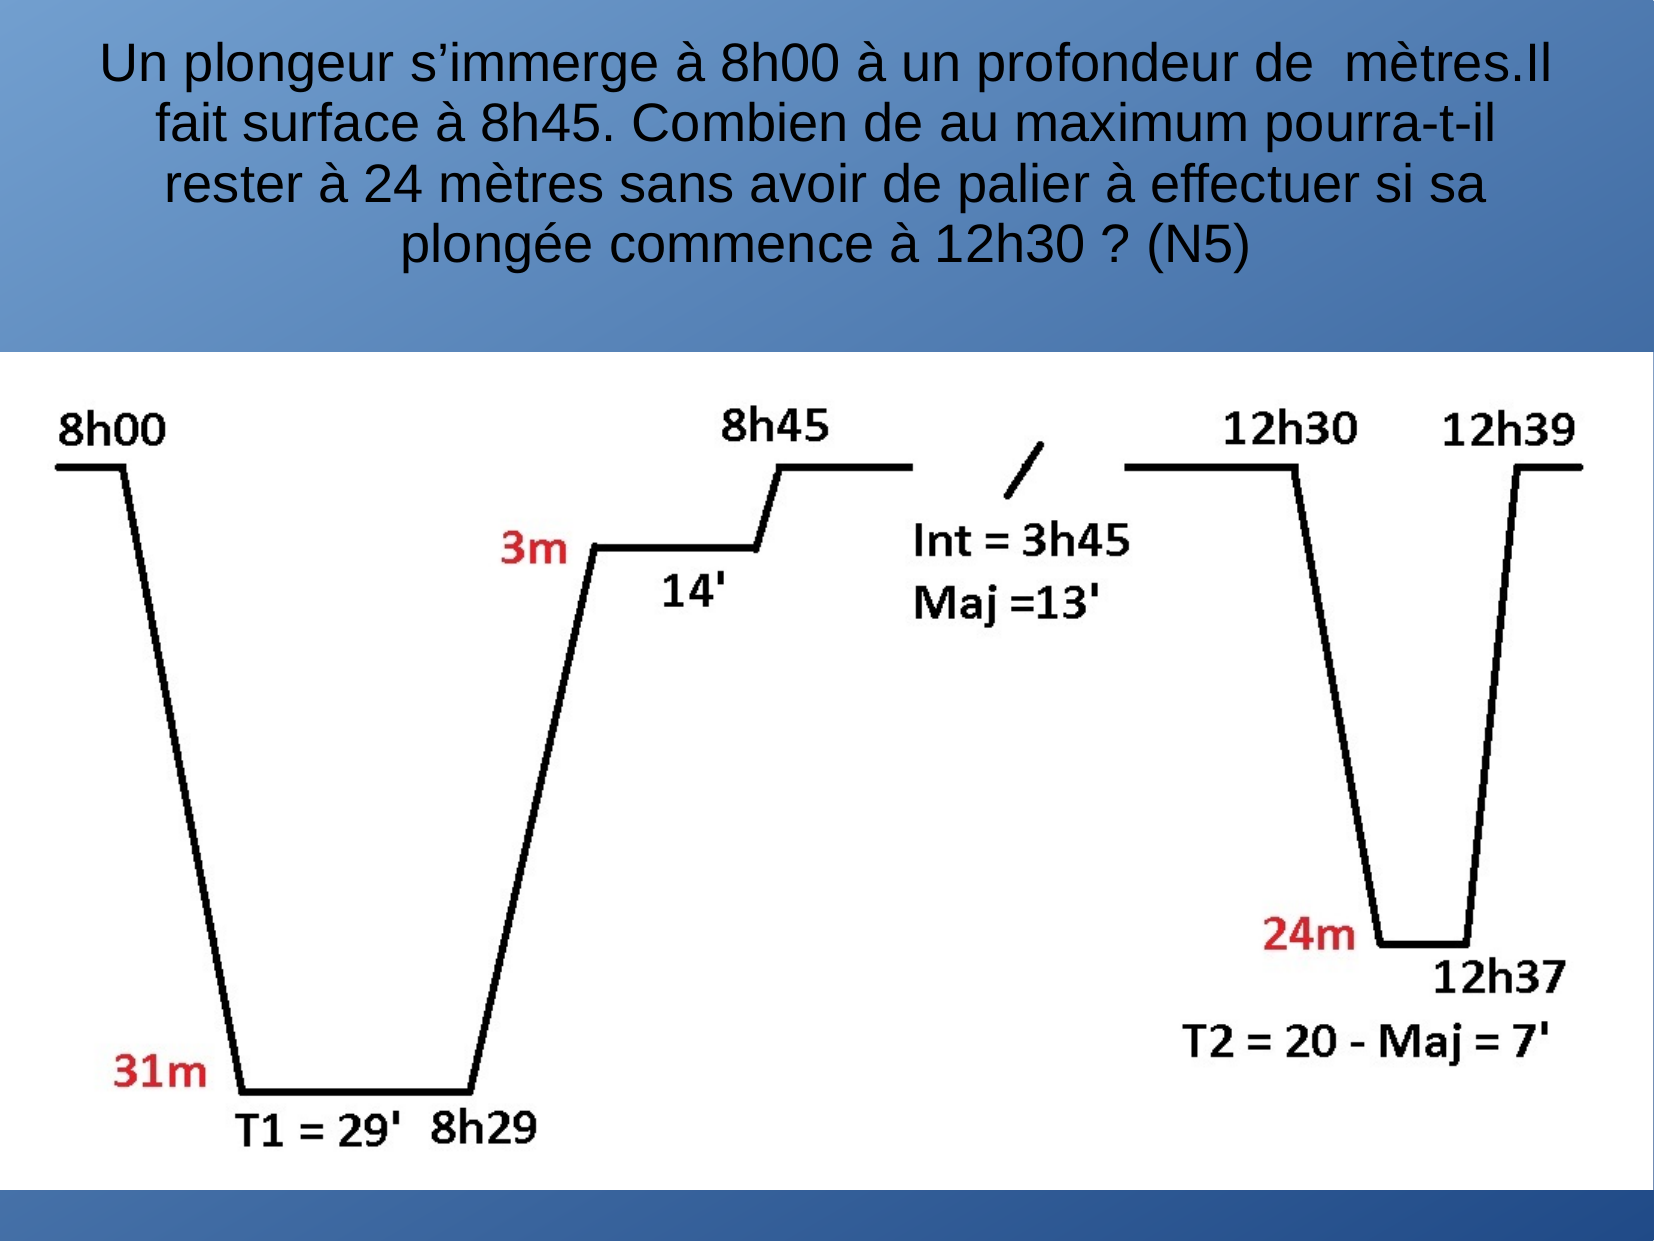

# Un plongeur s’immerge à 8h00 à un profondeur de mètres.Il fait surface à 8h45. Combien de au maximum pourra-t-il rester à 24 mètres sans avoir de palier à effectuer si sa plongée commence à 12h30 ? (N5)